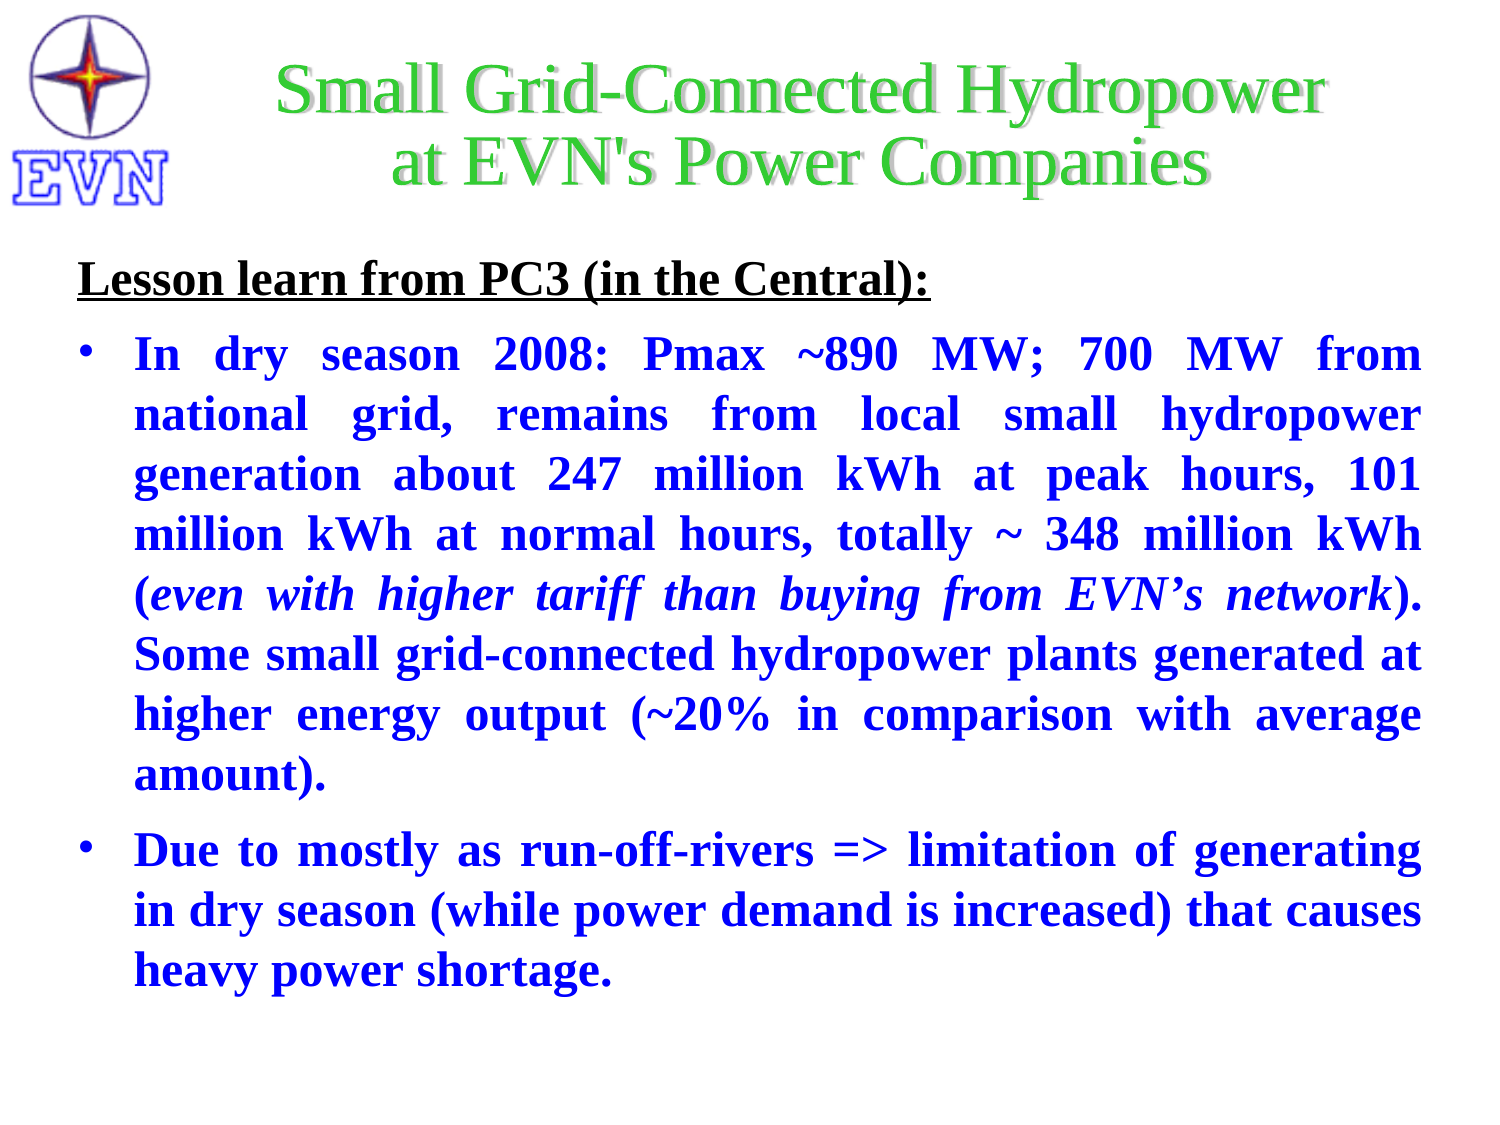

Small Grid-Connected Hydropower
at EVN's Power Companies
Lesson learn from PC3 (in the Central):
In dry season 2008: Pmax ~890 MW; 700 MW from national grid, remains from local small hydropower generation about 247 million kWh at peak hours, 101 million kWh at normal hours, totally ~ 348 million kWh (even with higher tariff than buying from EVN’s network). Some small grid-connected hydropower plants generated at higher energy output (~20% in comparison with average amount).
Due to mostly as run-off-rivers => limitation of generating in dry season (while power demand is increased) that causes heavy power shortage.